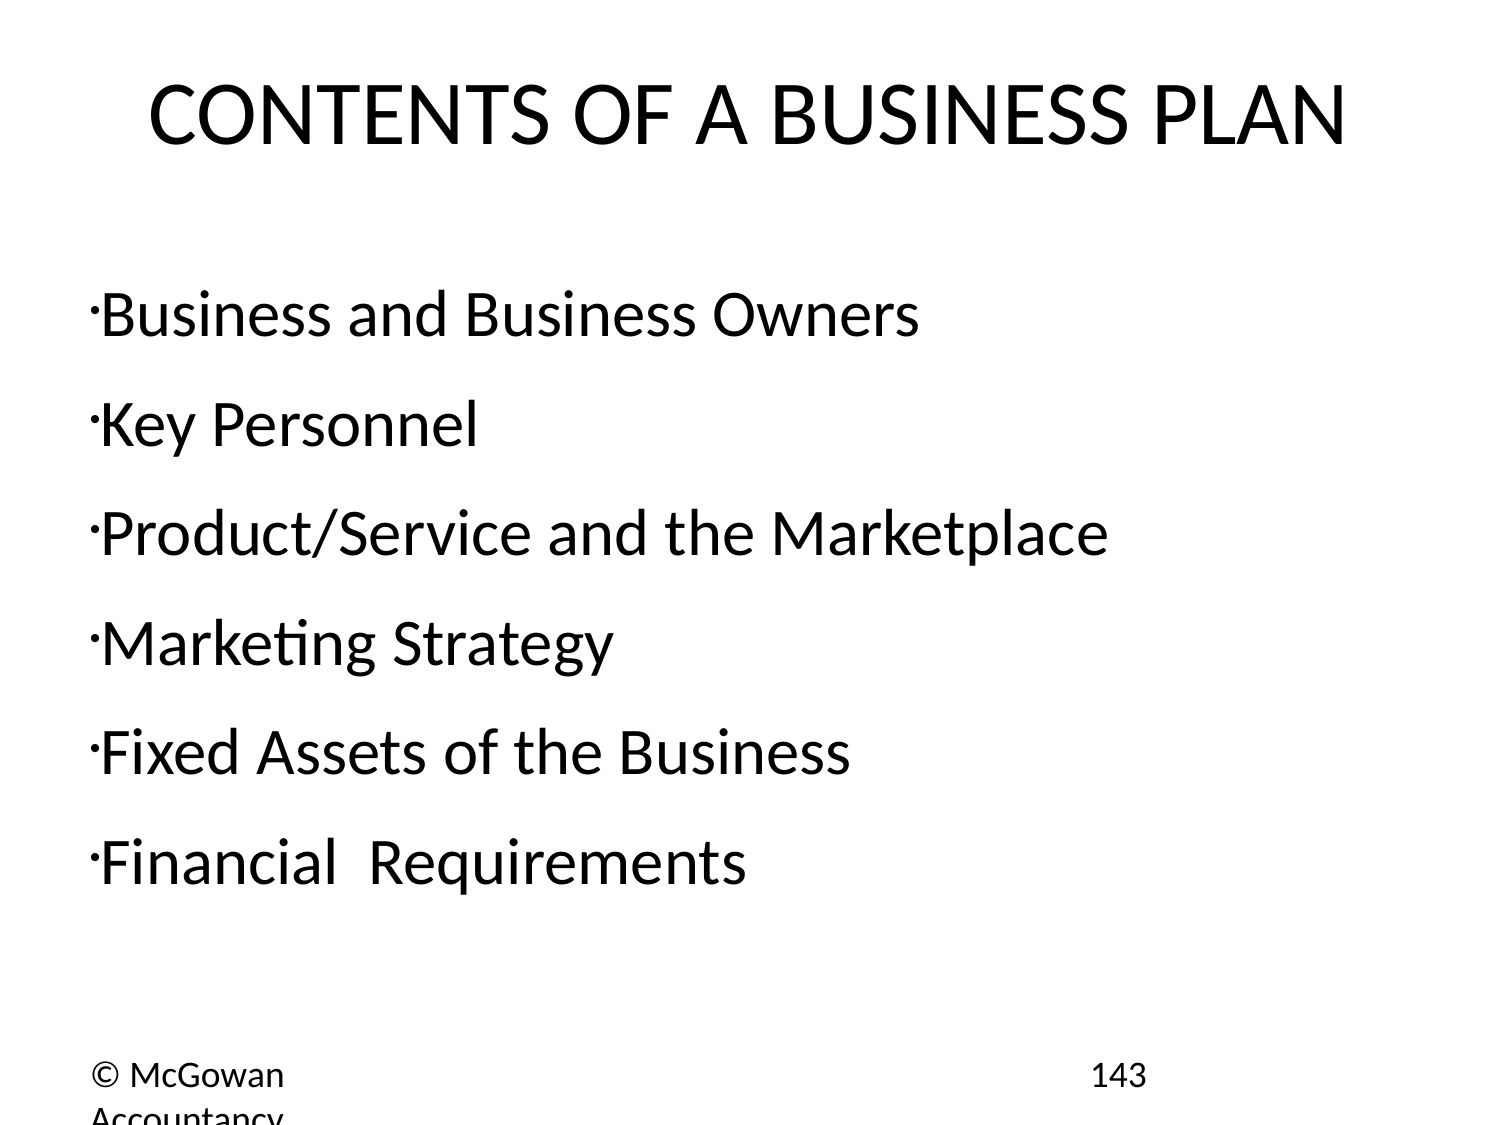

# CONTENTS OF A BUSINESS PLAN
Business and Business Owners
Key Personnel
Product/Service and the Marketplace
Marketing Strategy
Fixed Assets of the Business
Financial Requirements
© McGowan Accountancy Services
143